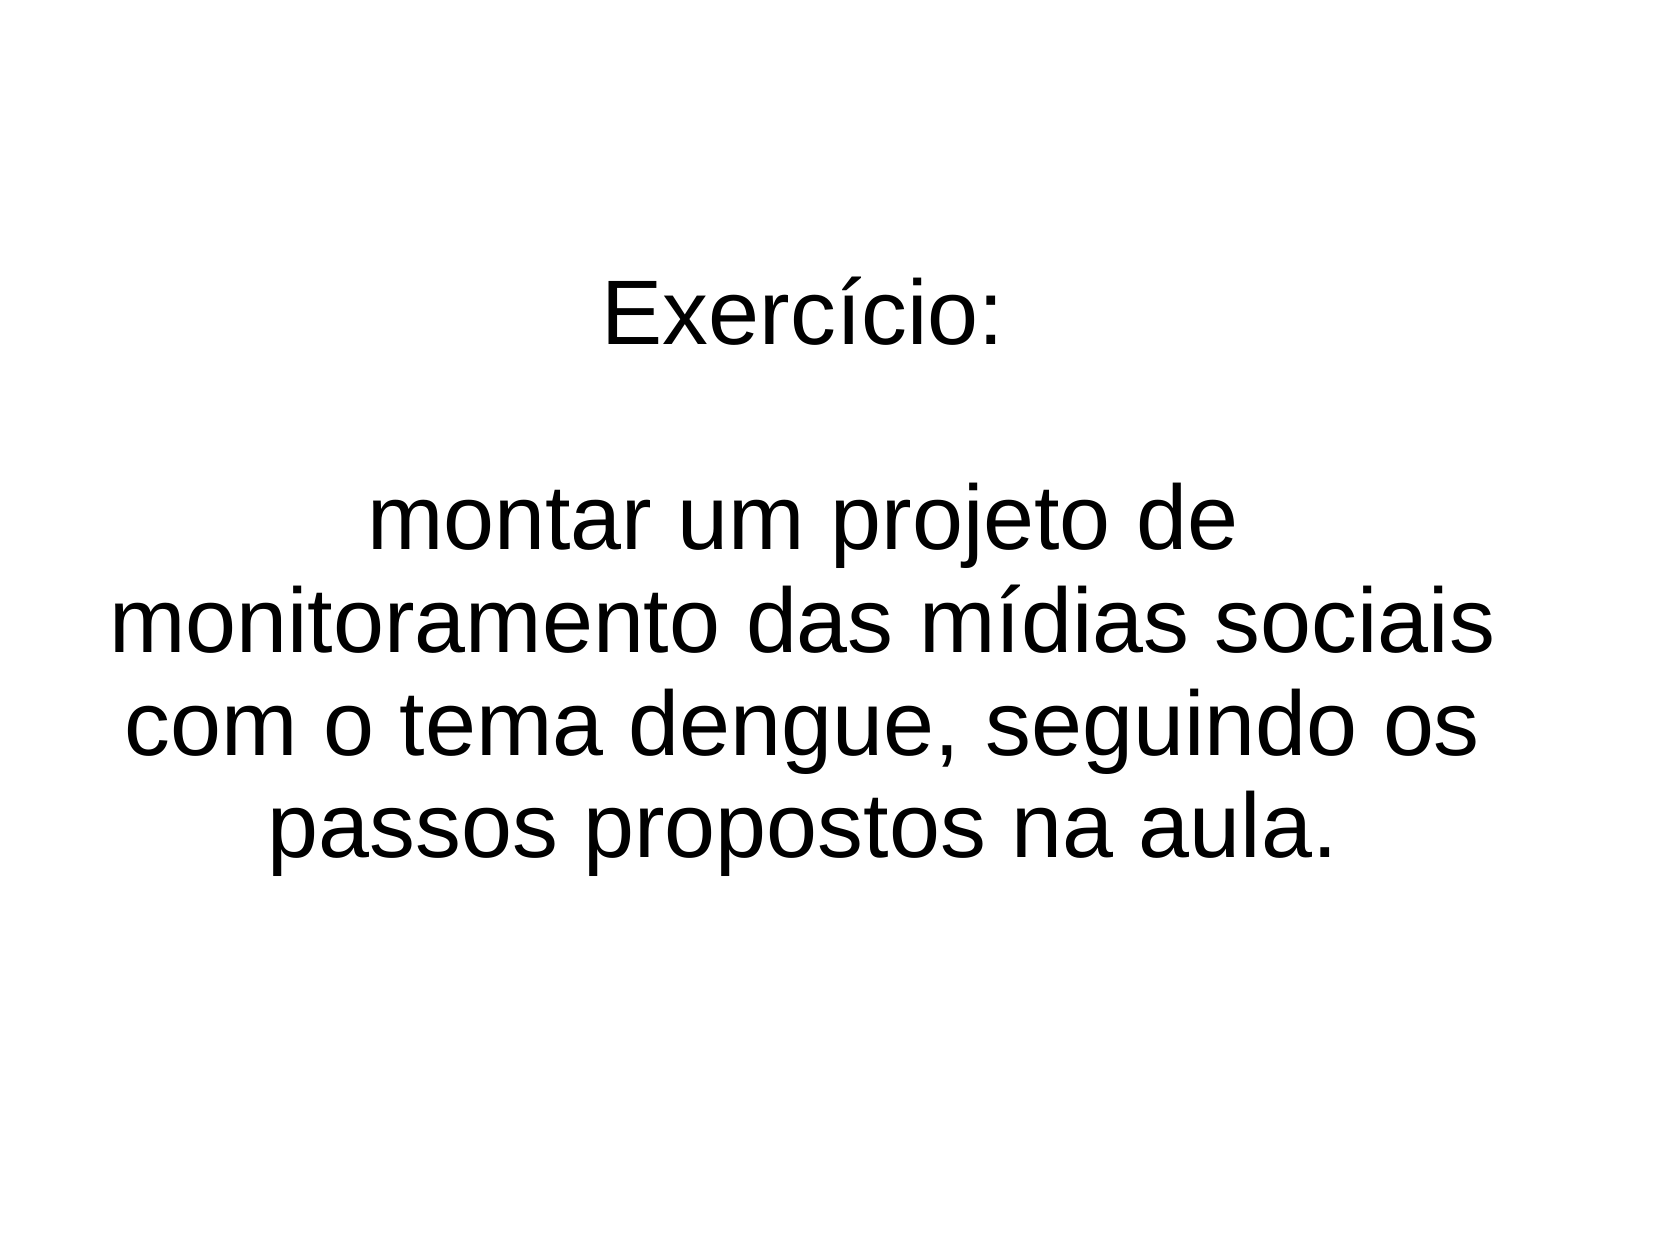

# Exercício: montar um projeto de monitoramento das mídias sociais com o tema dengue, seguindo os passos propostos na aula.